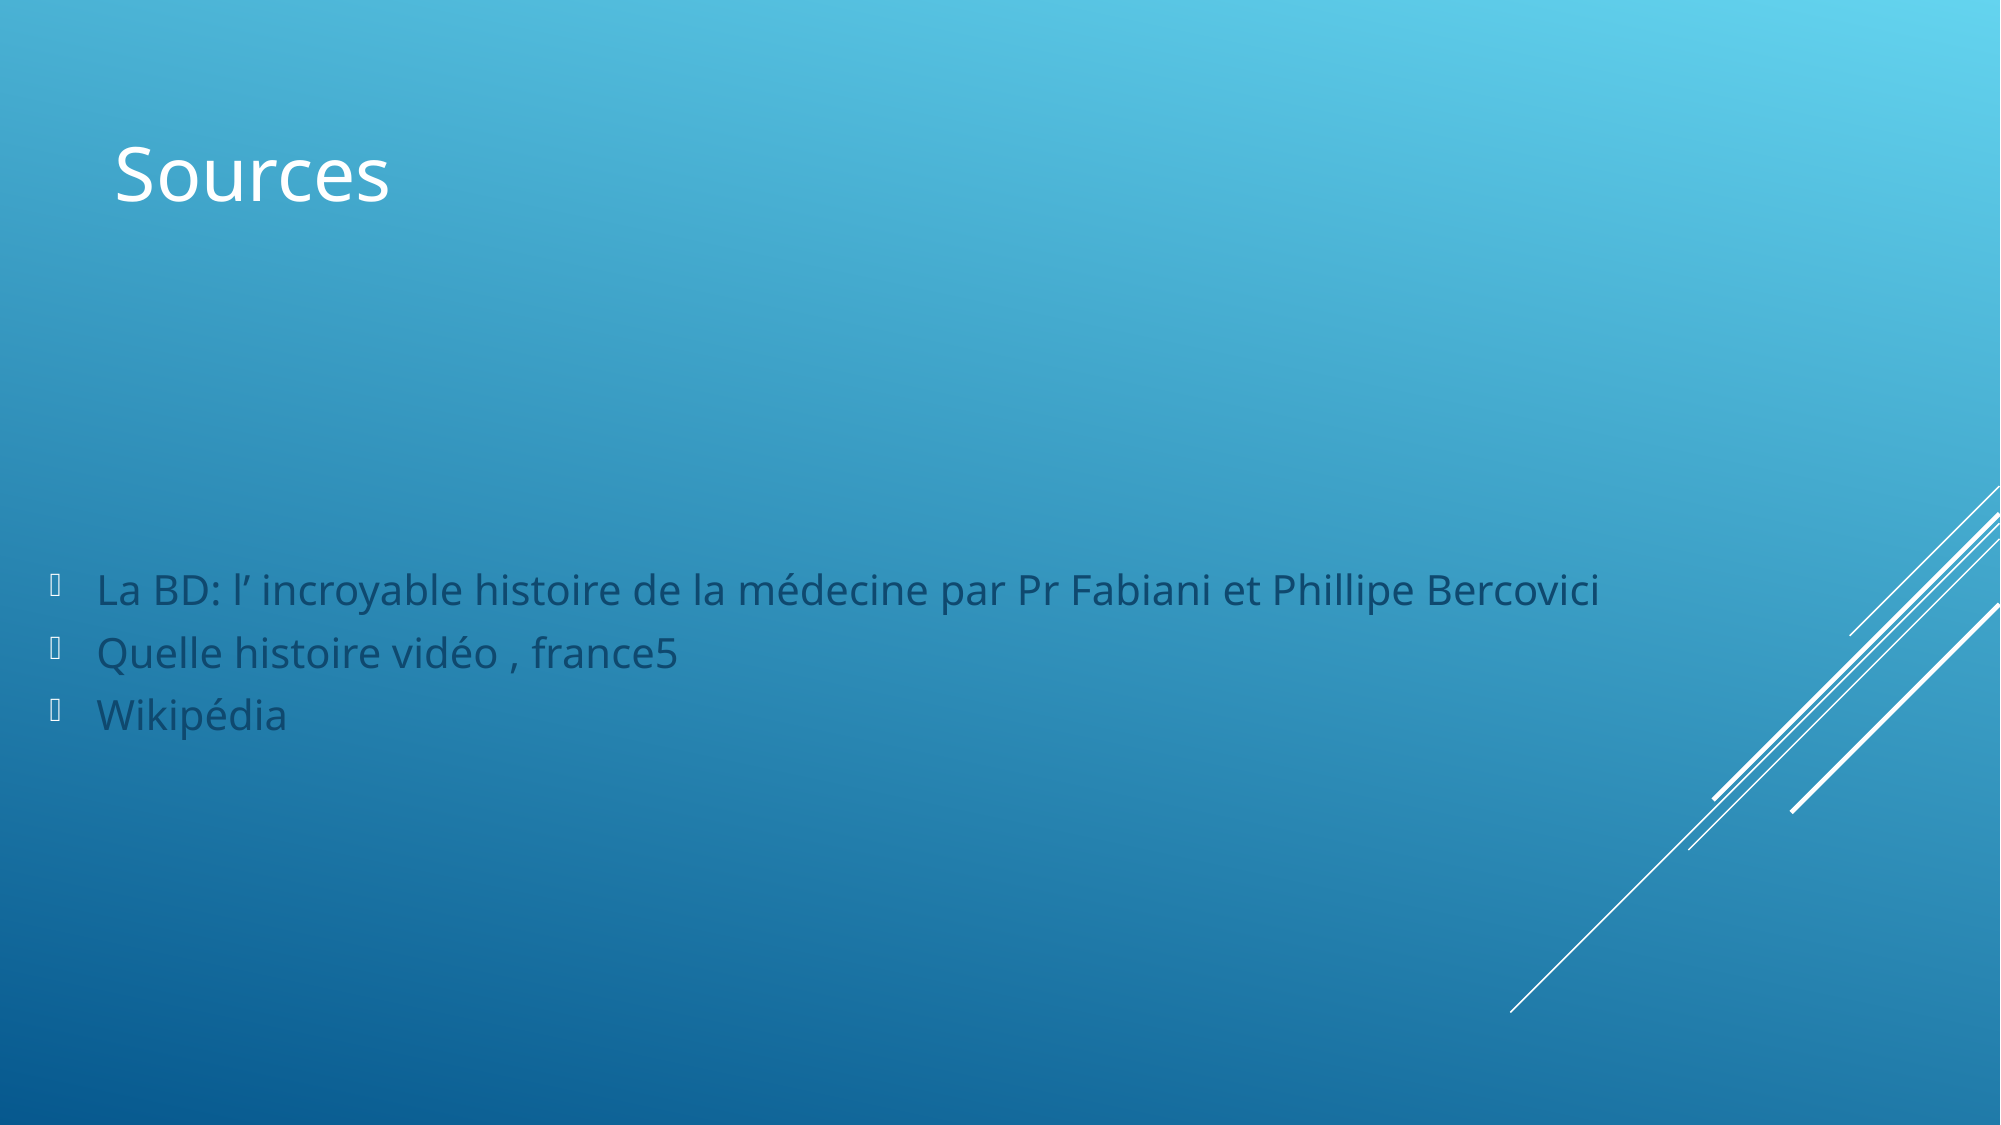

# Sources
La BD: l’ incroyable histoire de la médecine par Pr Fabiani et Phillipe Bercovici
Quelle histoire vidéo , france5
Wikipédia